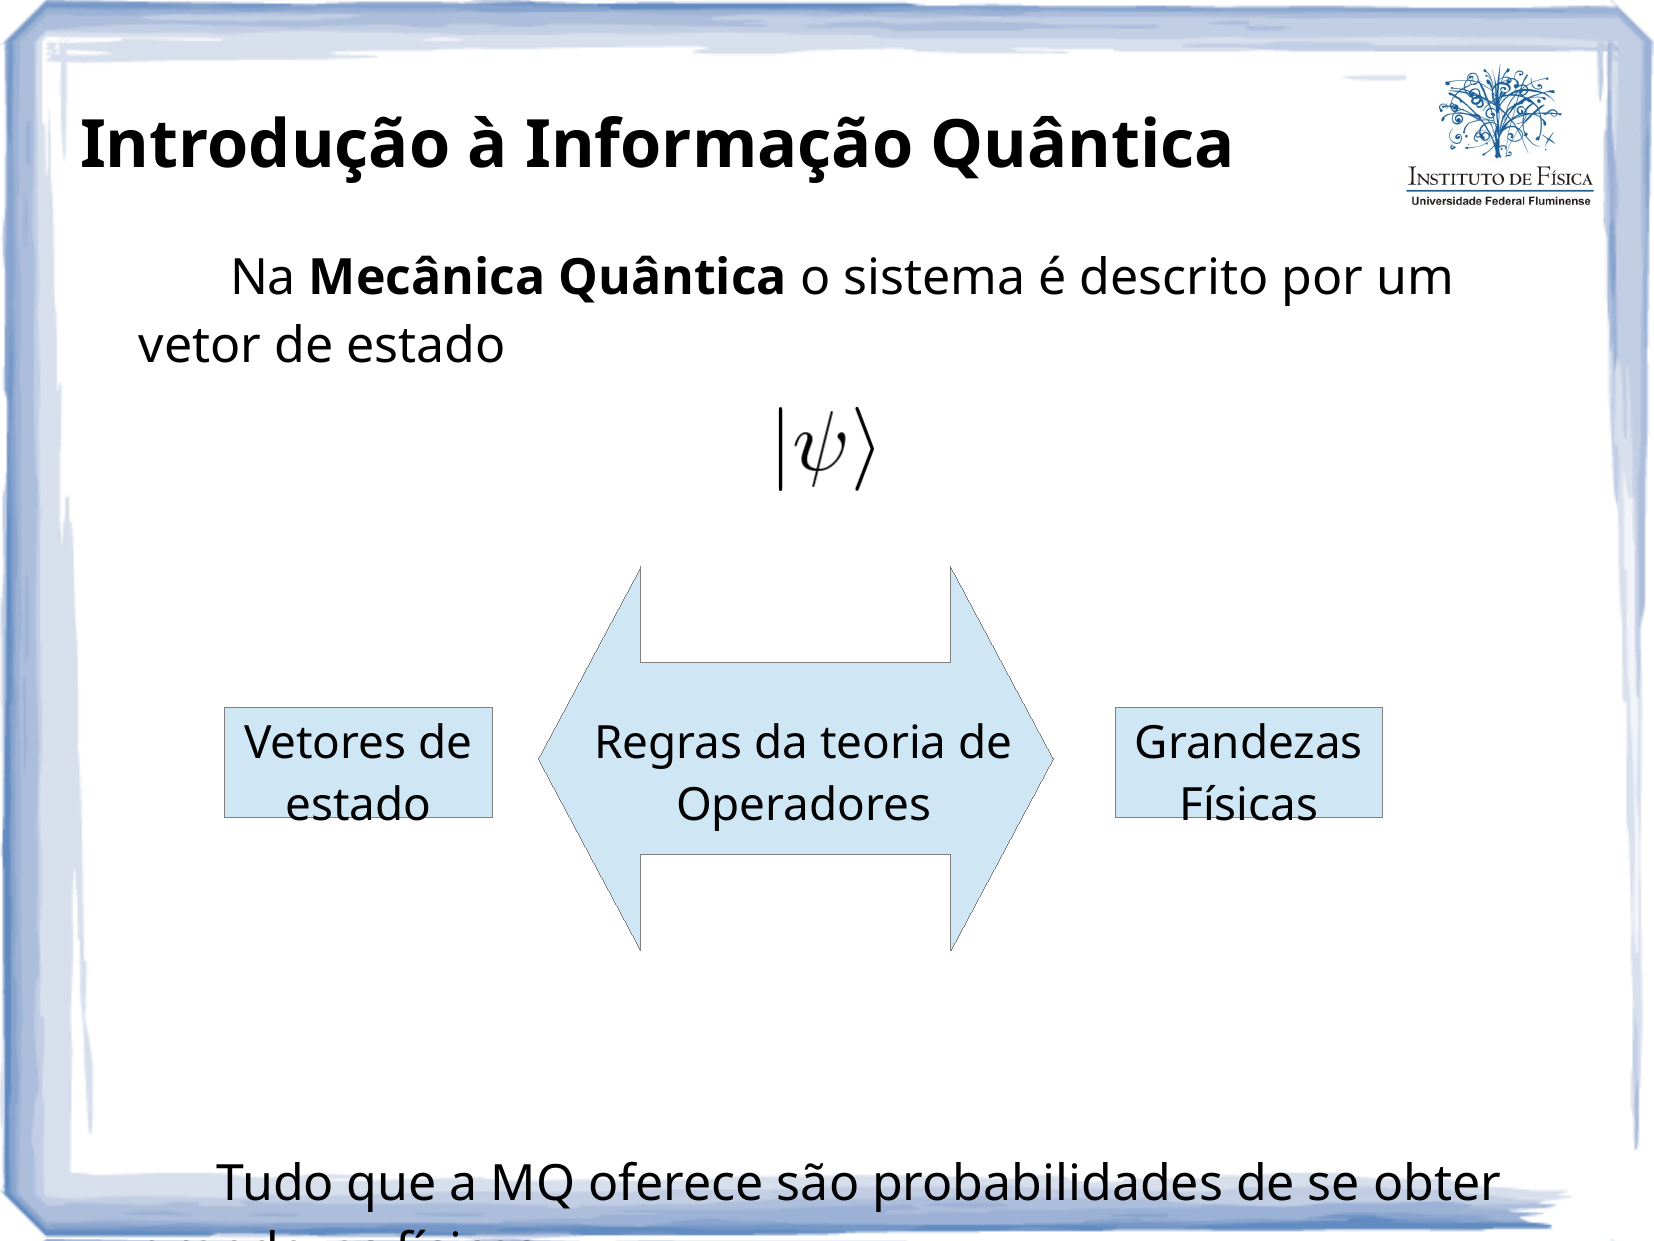

Introdução à Informação Quântica
 Na Mecânica Quântica o sistema é descrito por um vetor de estado
 Tudo que a MQ oferece são probabilidades de se obter grandezas físicas.
Vetores de estado
Regras da teoria de Operadores
Grandezas Físicas